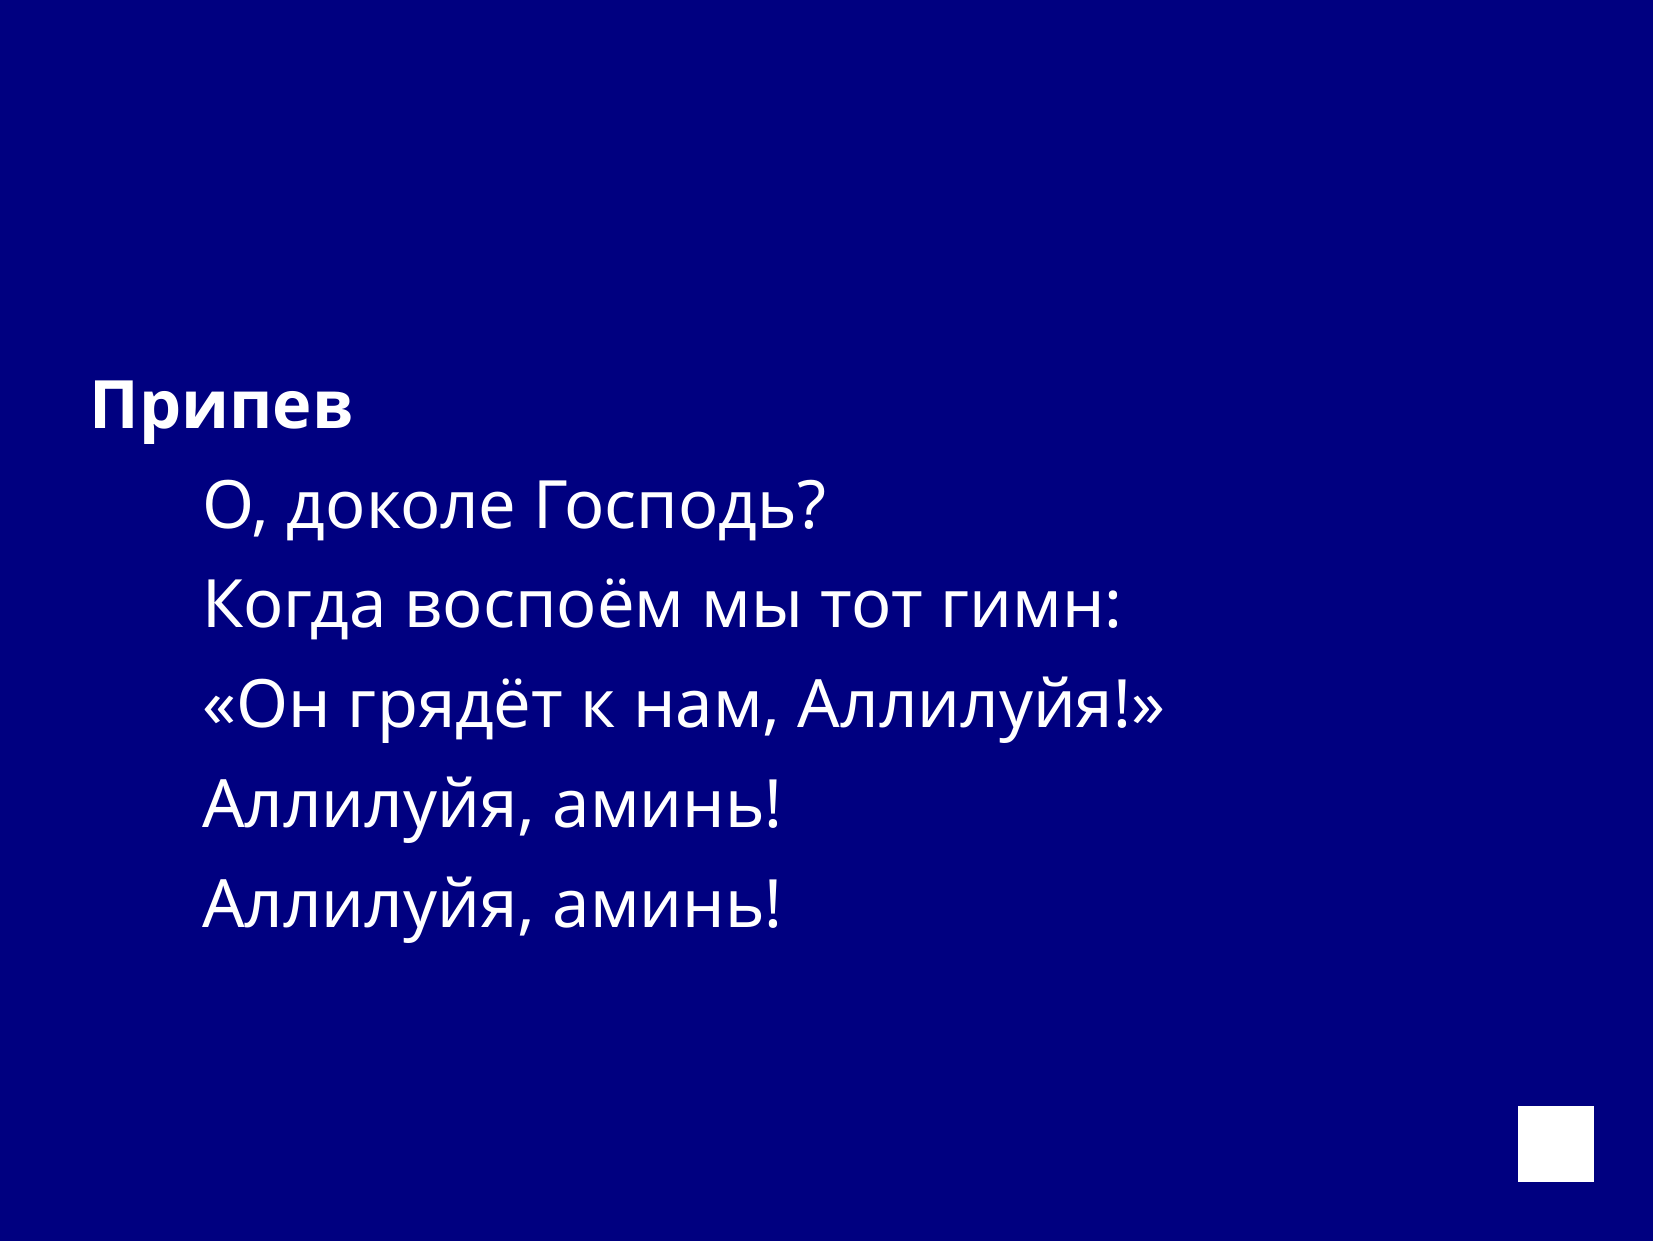

Припев
	О, доколе Господь?
	Когда воспоём мы тот гимн:
	«Он грядёт к нам, Аллилуйя!»
	Аллилуйя, аминь!
	Аллилуйя, аминь!